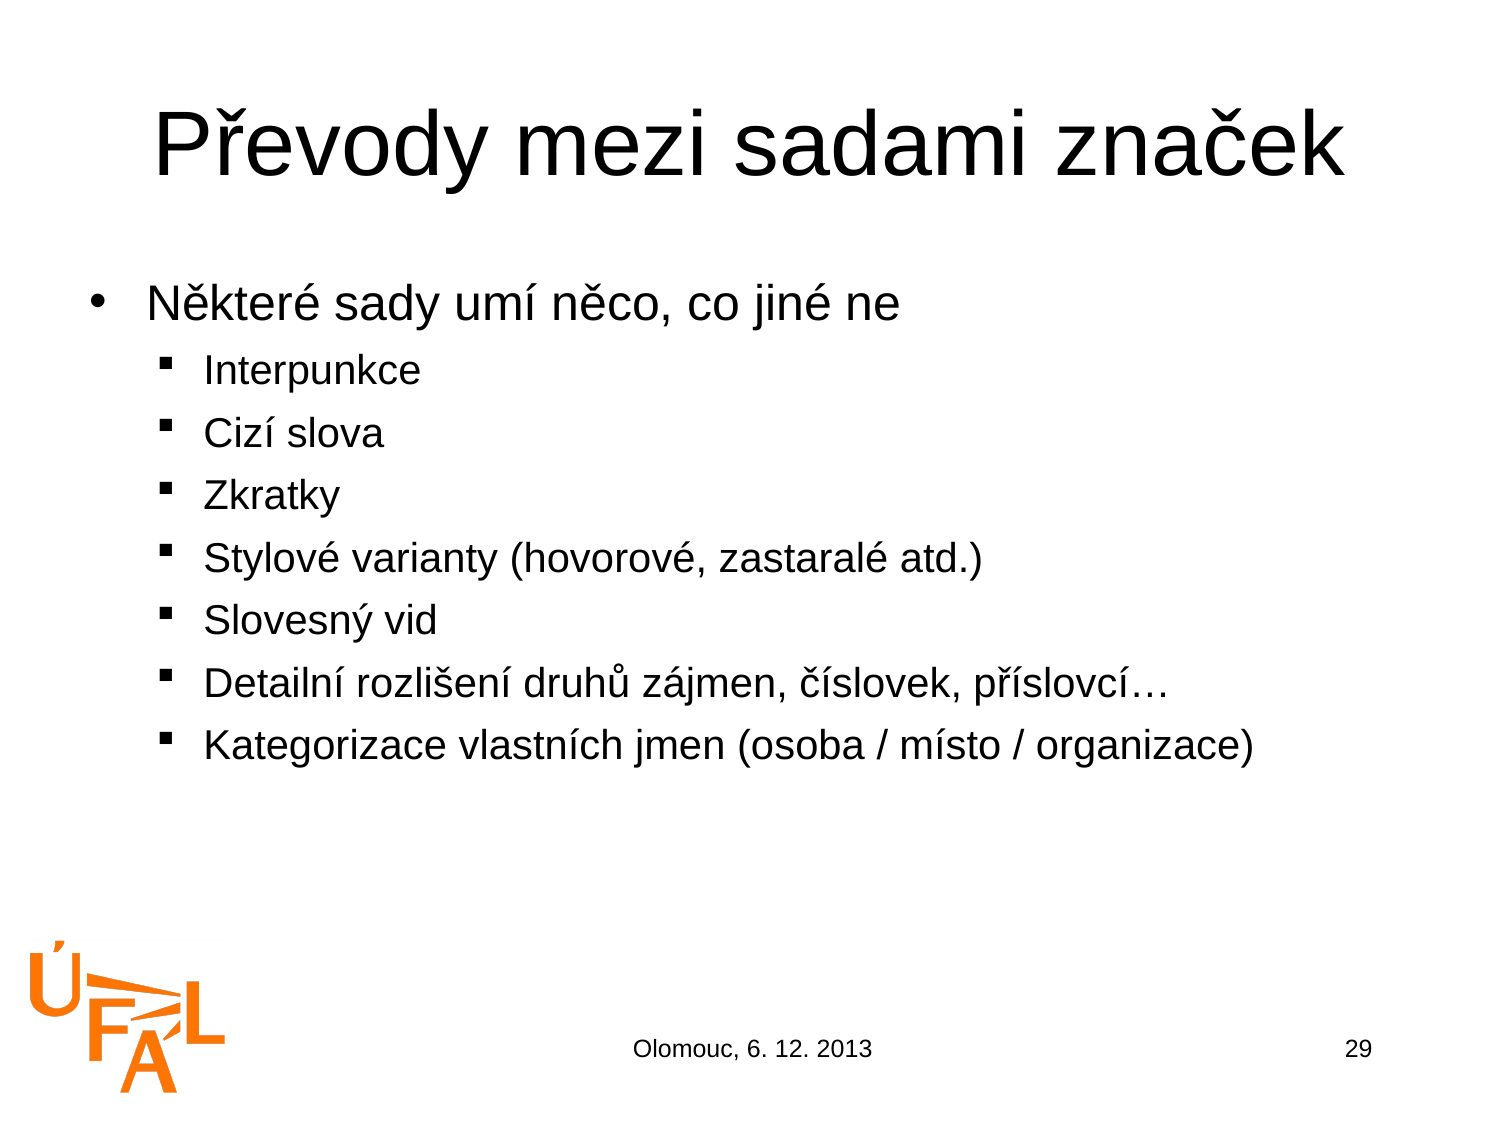

# Převody mezi sadami značek
Některé sady umí něco, co jiné ne
Interpunkce
Cizí slova
Zkratky
Stylové varianty (hovorové, zastaralé atd.)
Slovesný vid
Detailní rozlišení druhů zájmen, číslovek, příslovcí…
Kategorizace vlastních jmen (osoba / místo / organizace)
Olomouc, 6. 12. 2013
29